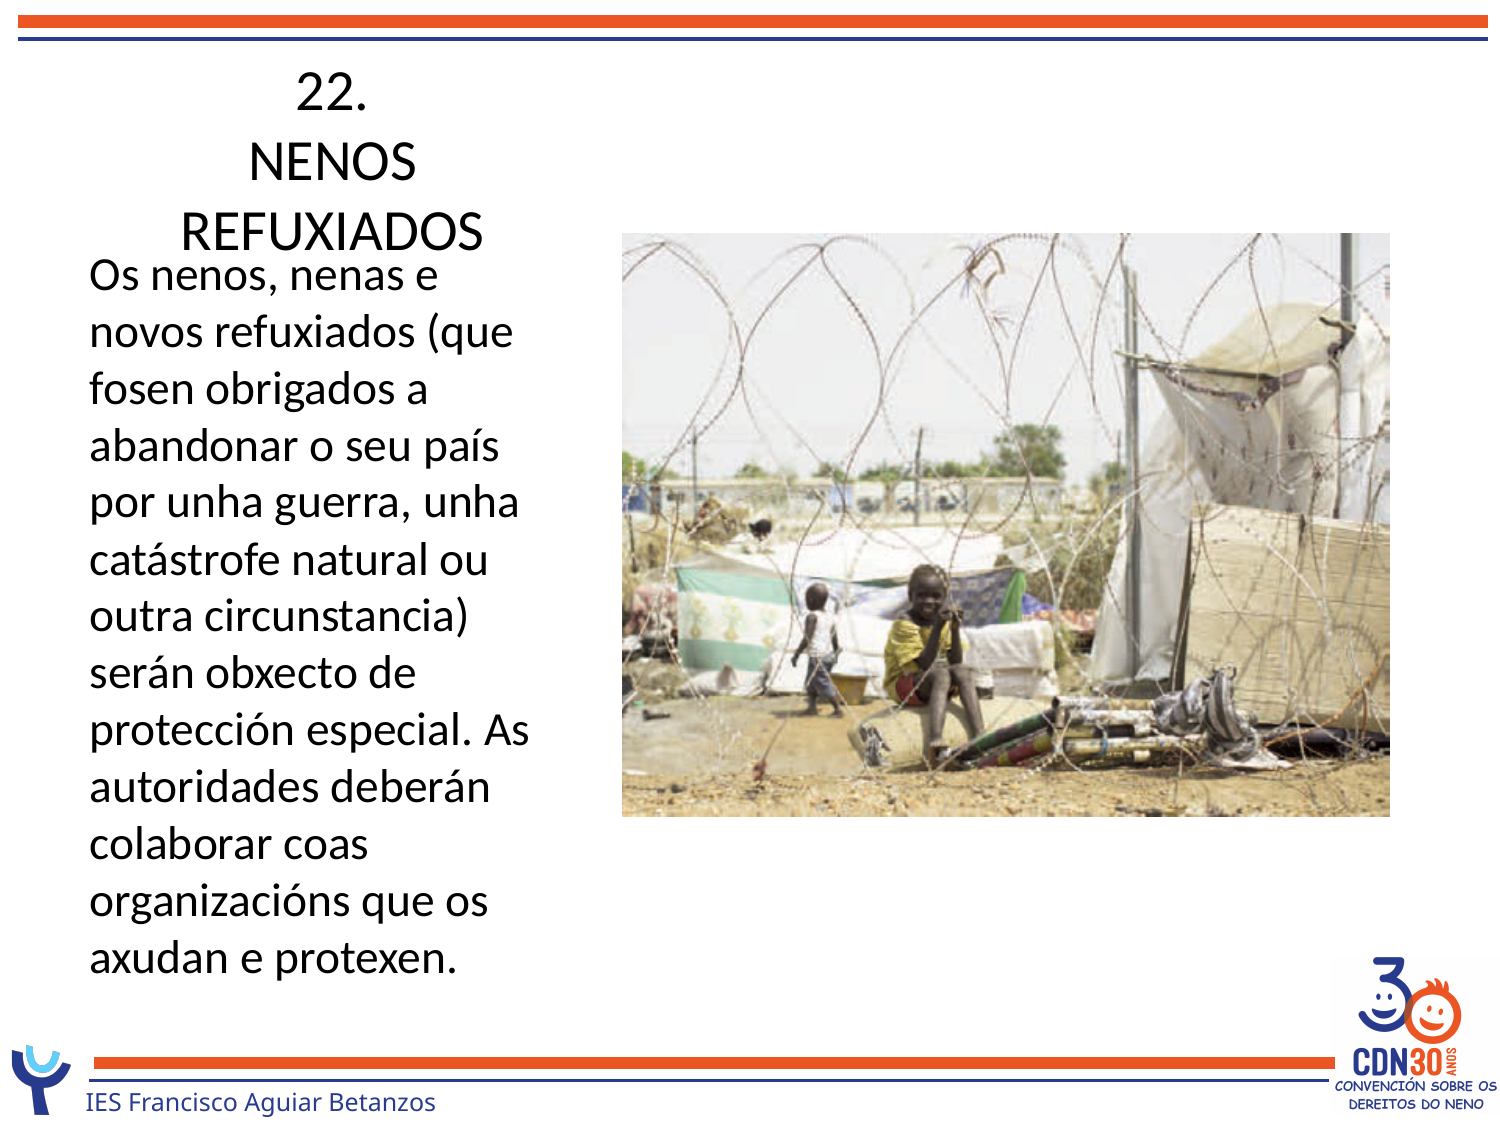

# 22. NENOS REFUXIADOS
Os nenos, nenas e novos refuxiados (que fosen obrigados a abandonar o seu país por unha guerra, unha catástrofe natural ou outra circunstancia) serán obxecto de protección especial. As autoridades deberán colaborar coas organizacións que os axudan e protexen.